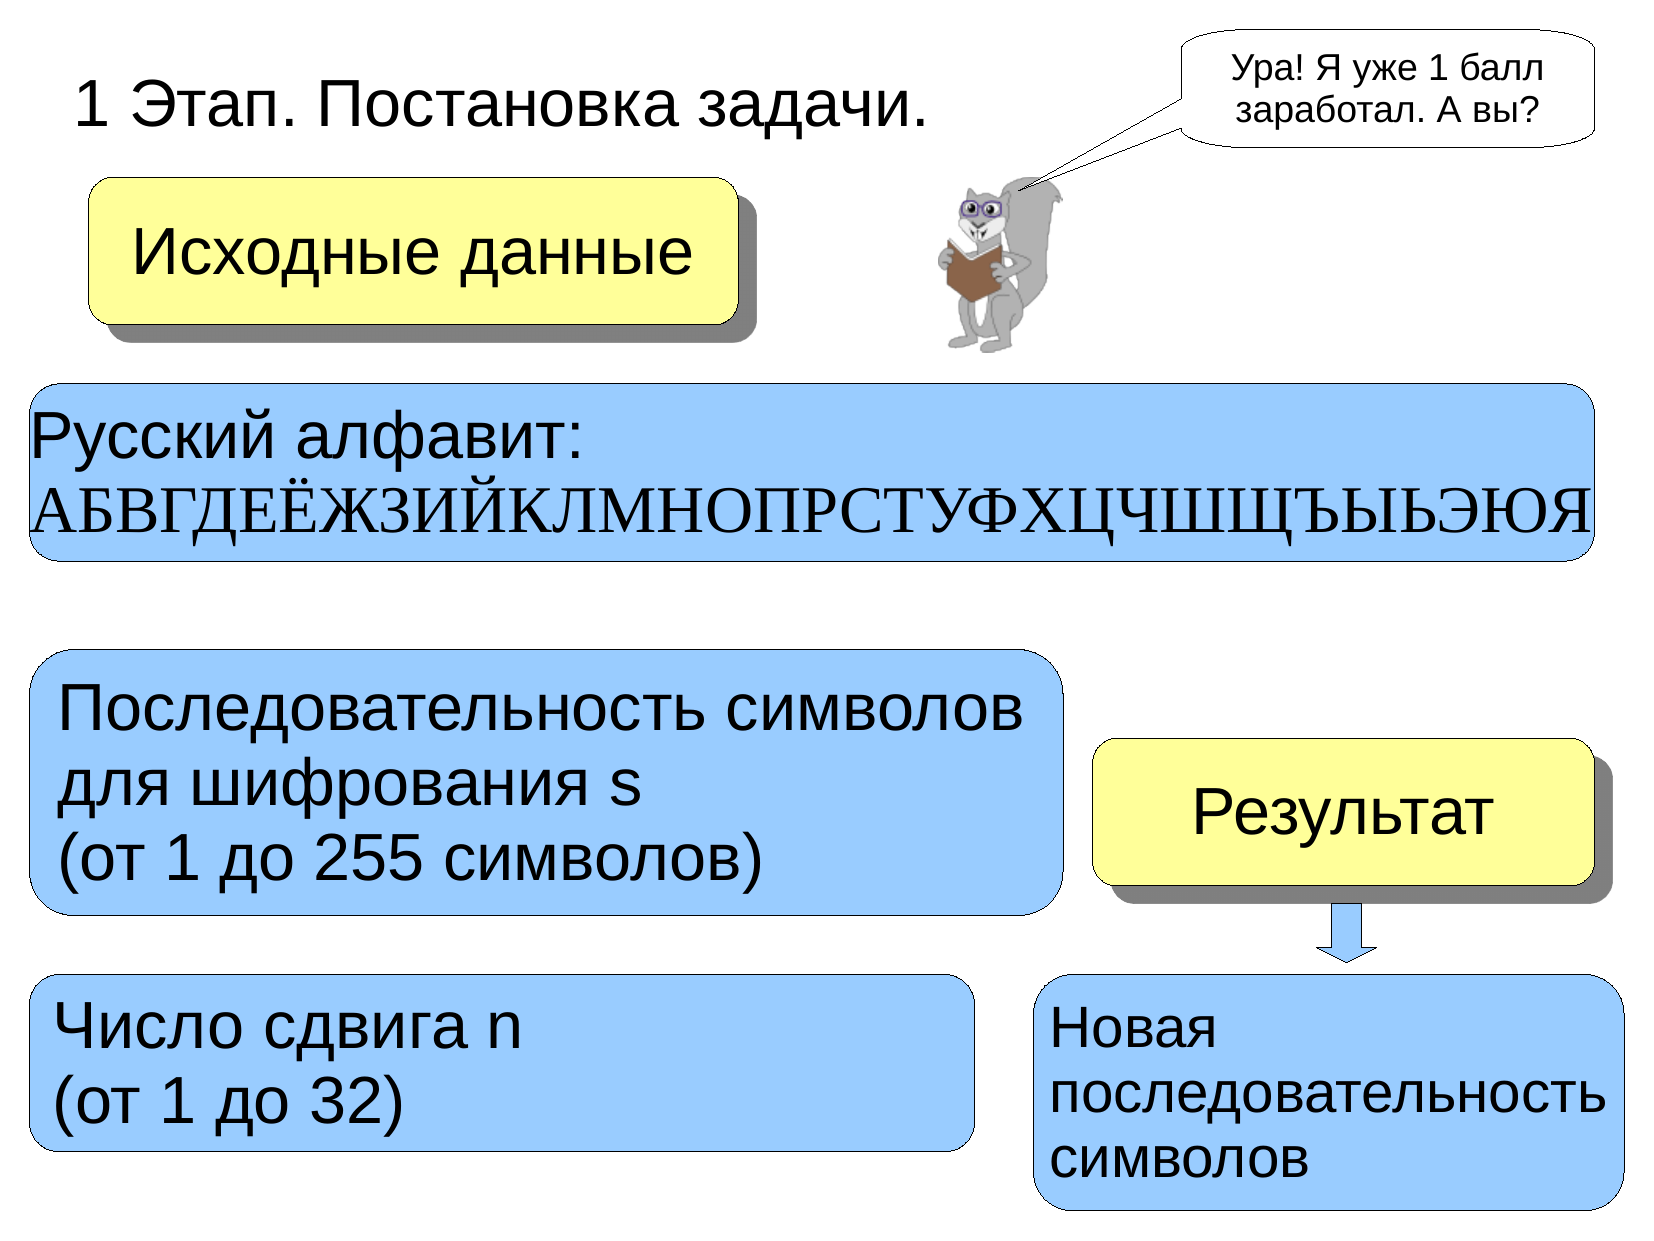

Ура! Я уже 1 балл
заработал. А вы?
1 Этап. Постановка задачи.
Исходные данные
Русский алфавит:
АБВГДЕЁЖЗИЙКЛМНОПРСТУФХЦЧШЩЪЫЬЭЮЯ
Последовательность символов
для шифрования s
(от 1 до 255 символов)
Результат
Число сдвига n
(от 1 до 32)
Новая
последовательность
символов